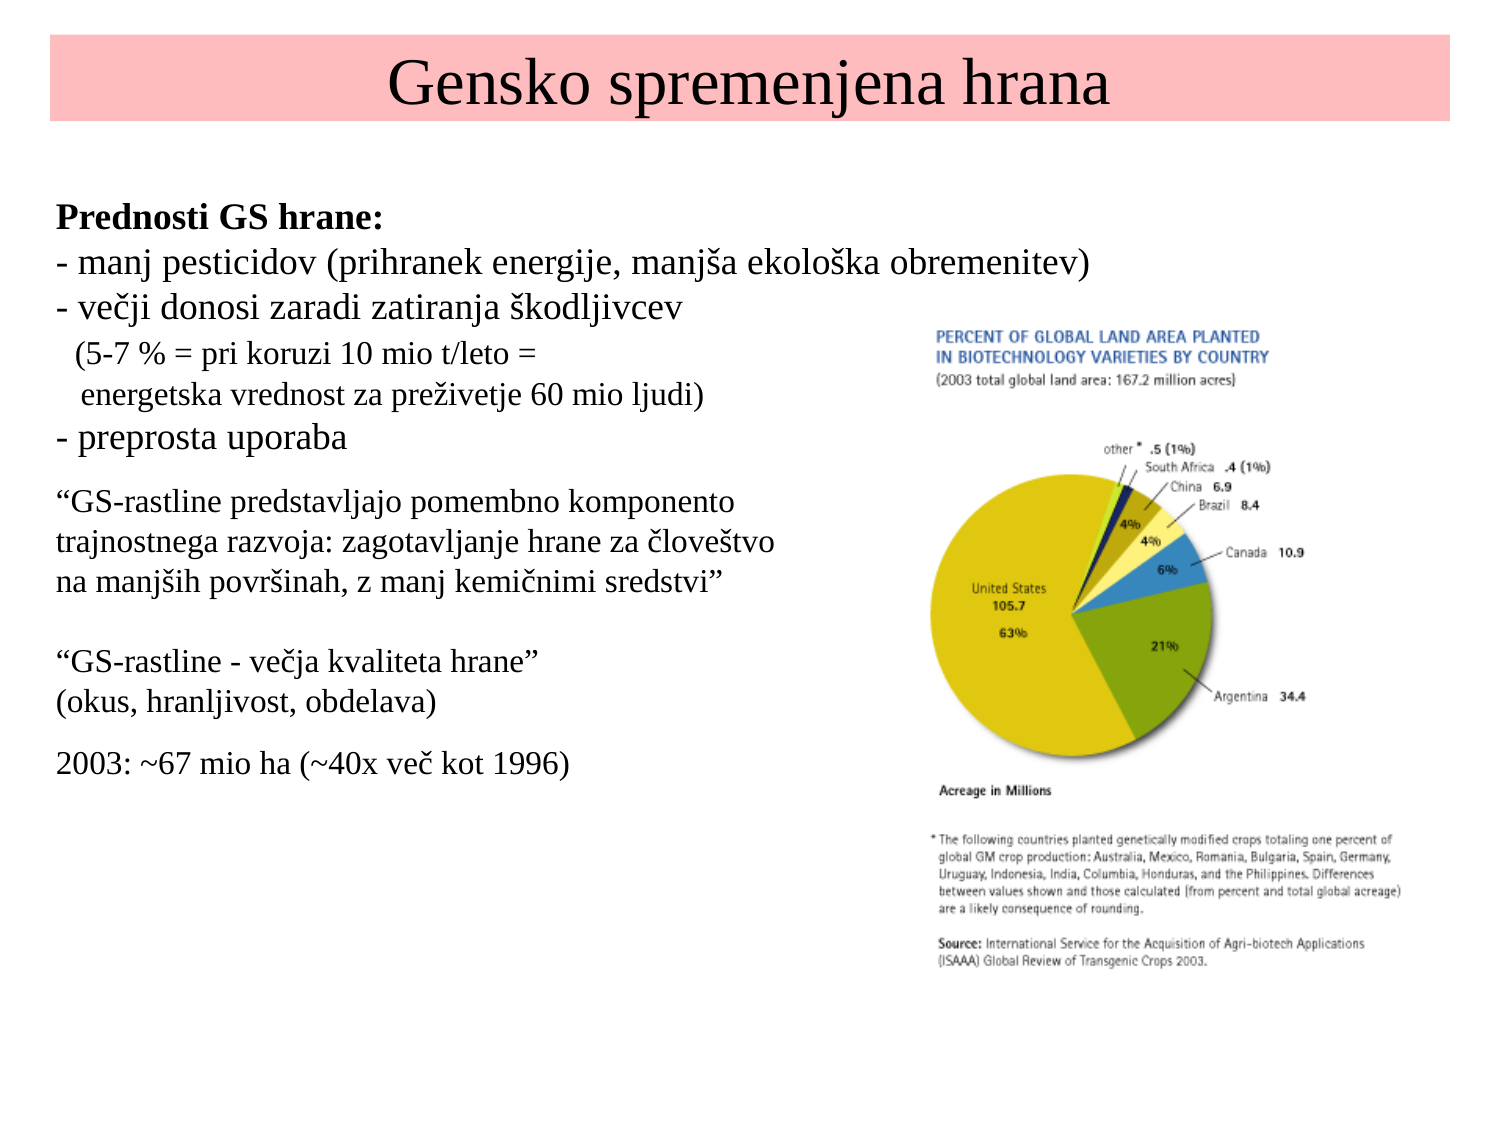

Gensko spremenjena hrana
#
Prednosti GS hrane:
- manj pesticidov (prihranek energije, manjša ekološka obremenitev)
- večji donosi zaradi zatiranja škodljivcev
 (5-7 % = pri koruzi 10 mio t/leto =
 energetska vrednost za preživetje 60 mio ljudi)
- preprosta uporaba
“GS-rastline predstavljajo pomembno komponento
trajnostnega razvoja: zagotavljanje hrane za človeštvo
na manjših površinah, z manj kemičnimi sredstvi”
“GS-rastline - večja kvaliteta hrane”
(okus, hranljivost, obdelava)
2003: ~67 mio ha (~40x več kot 1996)